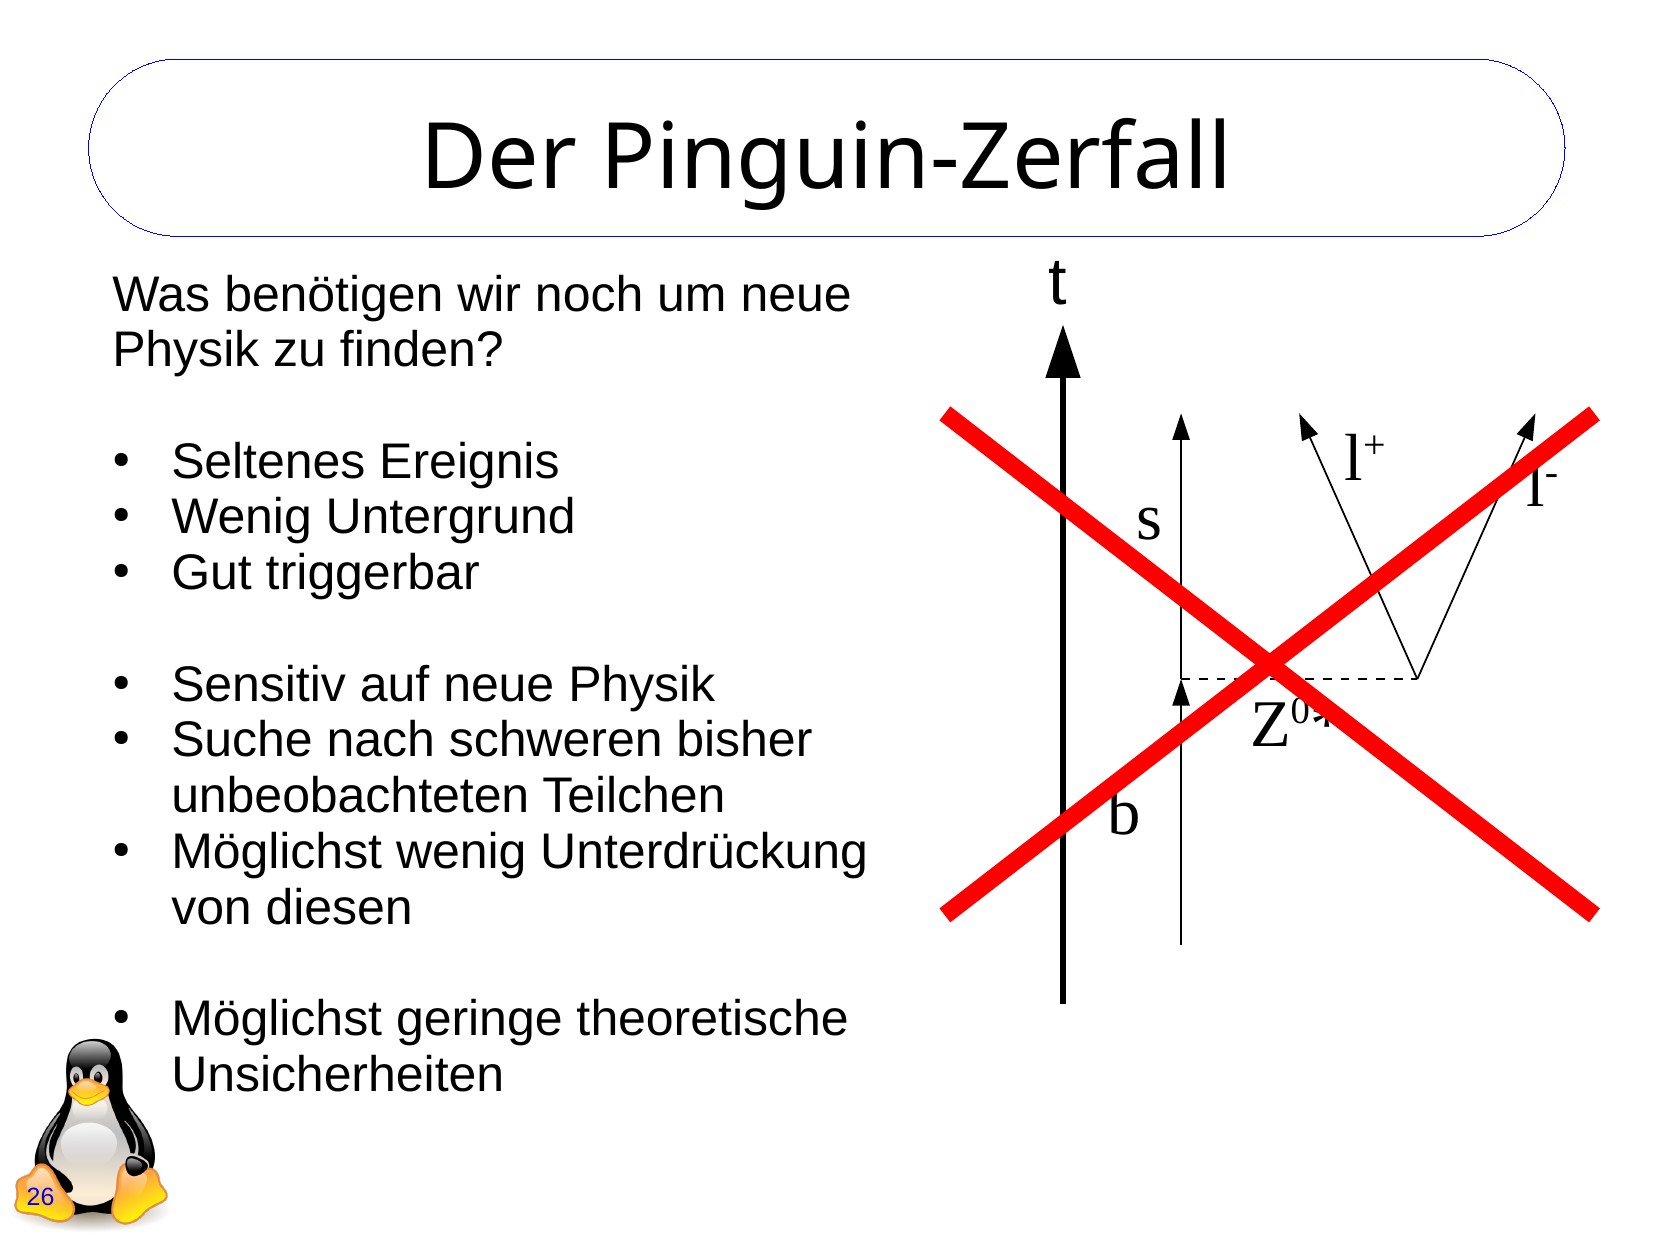

# Der Pinguin-Zerfall
t
Was benötigen wir noch um neue Physik zu finden?
Seltenes Ereignis
Wenig Untergrund
Gut triggerbar
Sensitiv auf neue Physik
Suche nach schweren bisher unbeobachteten Teilchen
Möglichst wenig Unterdrückung von diesen
Möglichst geringe theoretische Unsicherheiten
l+
l-
s
Z0*
b